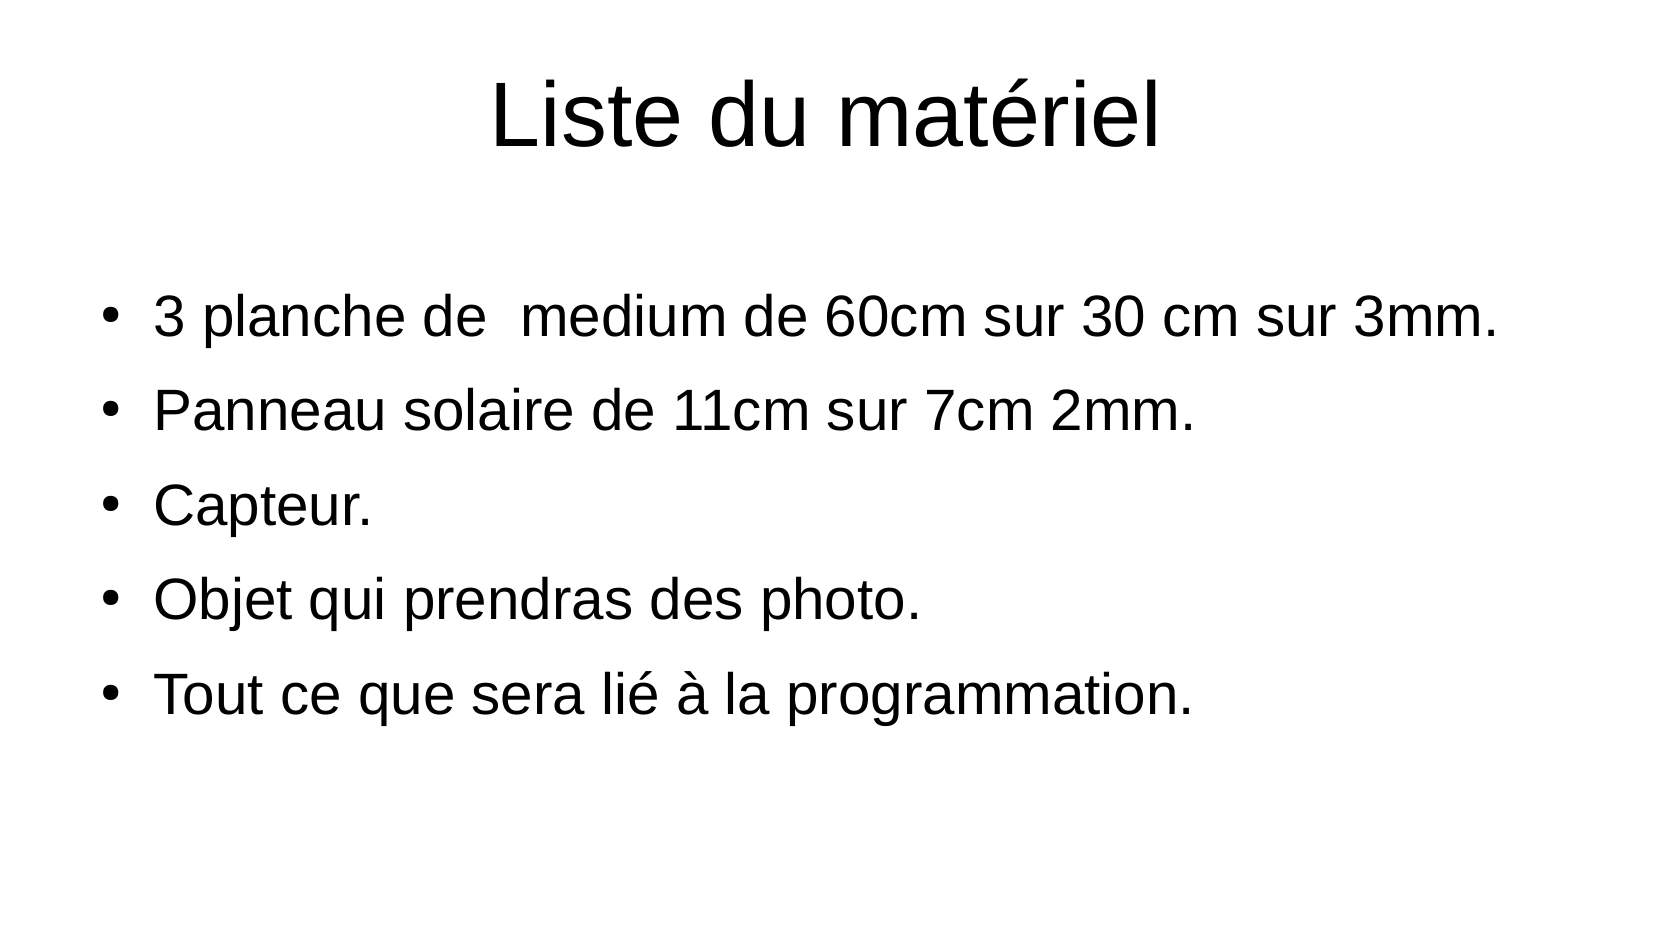

# Liste du matériel
3 planche de medium de 60cm sur 30 cm sur 3mm.
Panneau solaire de 11cm sur 7cm 2mm.
Capteur.
Objet qui prendras des photo.
Tout ce que sera lié à la programmation.